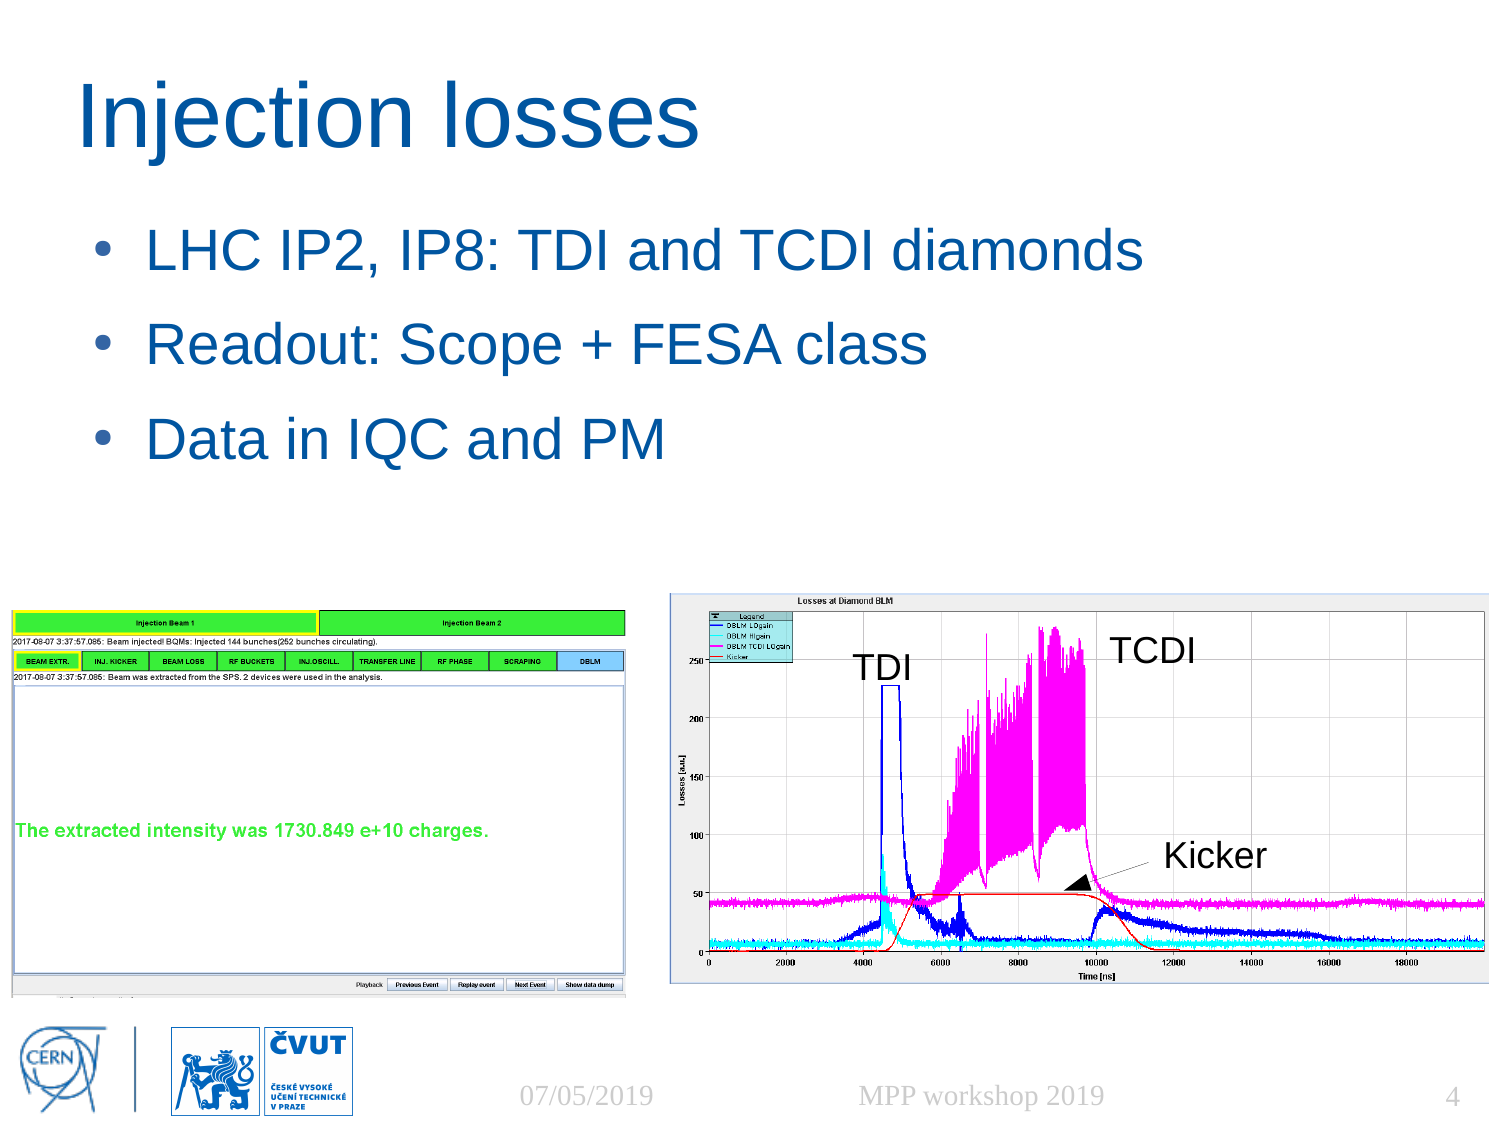

# Injection losses
LHC IP2, IP8: TDI and TCDI diamonds
Readout: Scope + FESA class
Data in IQC and PM
TCDI
TDI
Kicker